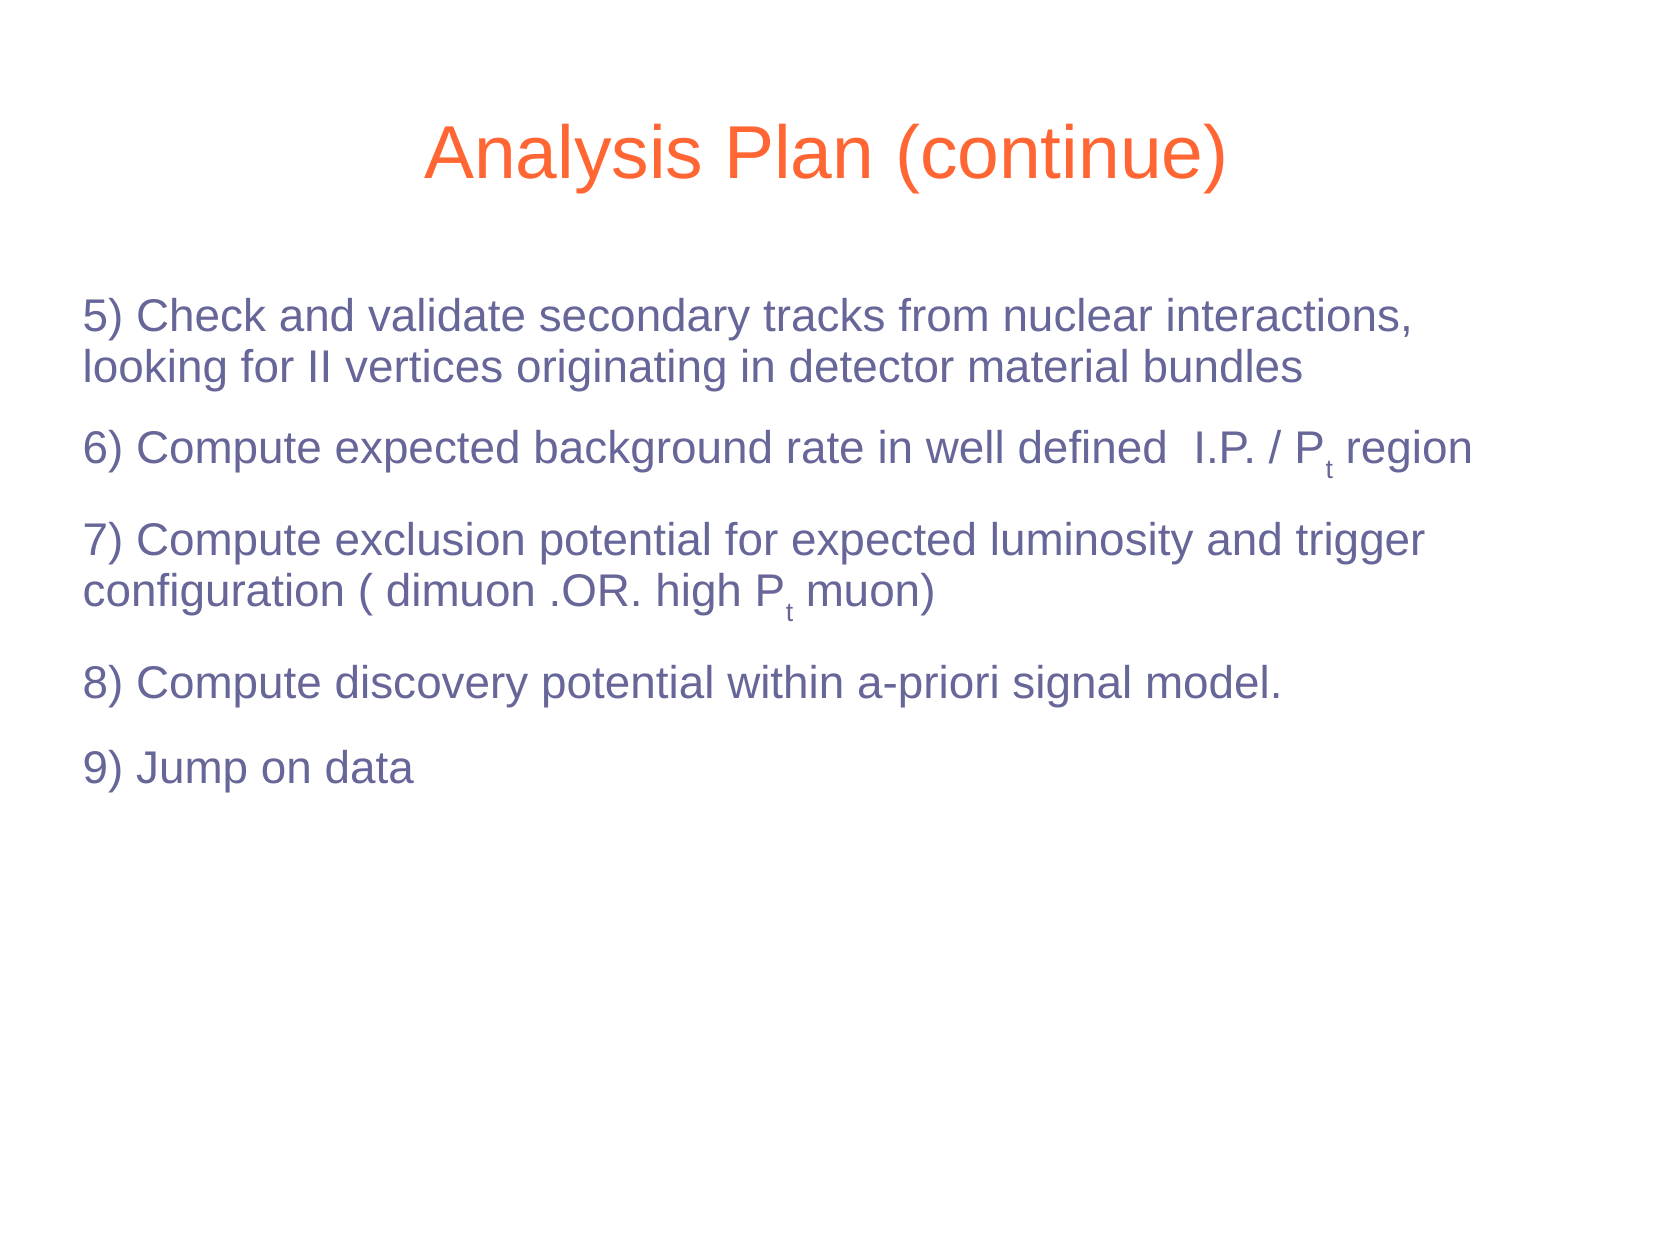

# Analysis Plan (continue)
5) Check and validate secondary tracks from nuclear interactions, looking for II vertices originating in detector material bundles
6) Compute expected background rate in well defined I.P. / Pt region
7) Compute exclusion potential for expected luminosity and trigger configuration ( dimuon .OR. high Pt muon)
8) Compute discovery potential within a-priori signal model.
9) Jump on data